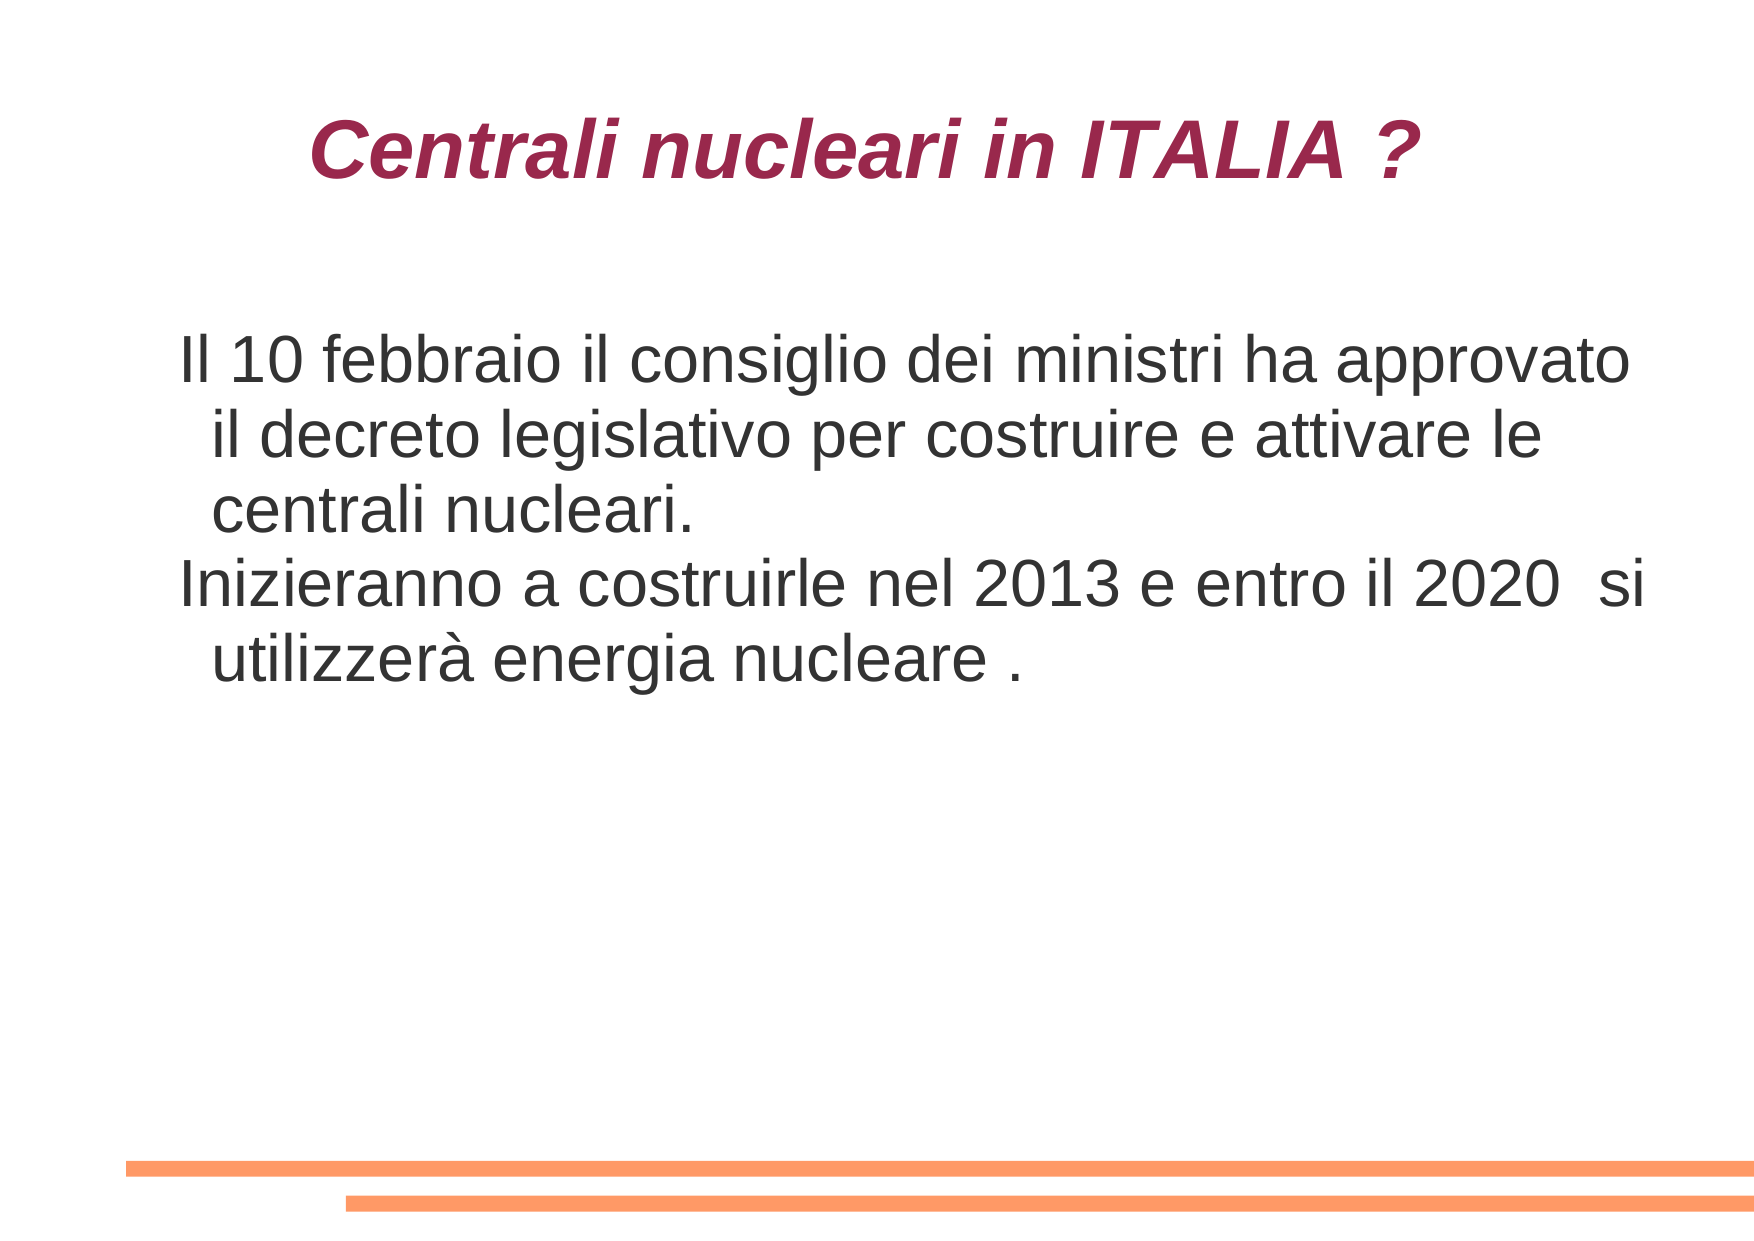

# Centrali nucleari in ITALIA ?
Il 10 febbraio il consiglio dei ministri ha approvato il decreto legislativo per costruire e attivare le centrali nucleari.
Inizieranno a costruirle nel 2013 e entro il 2020 si utilizzerà energia nucleare .